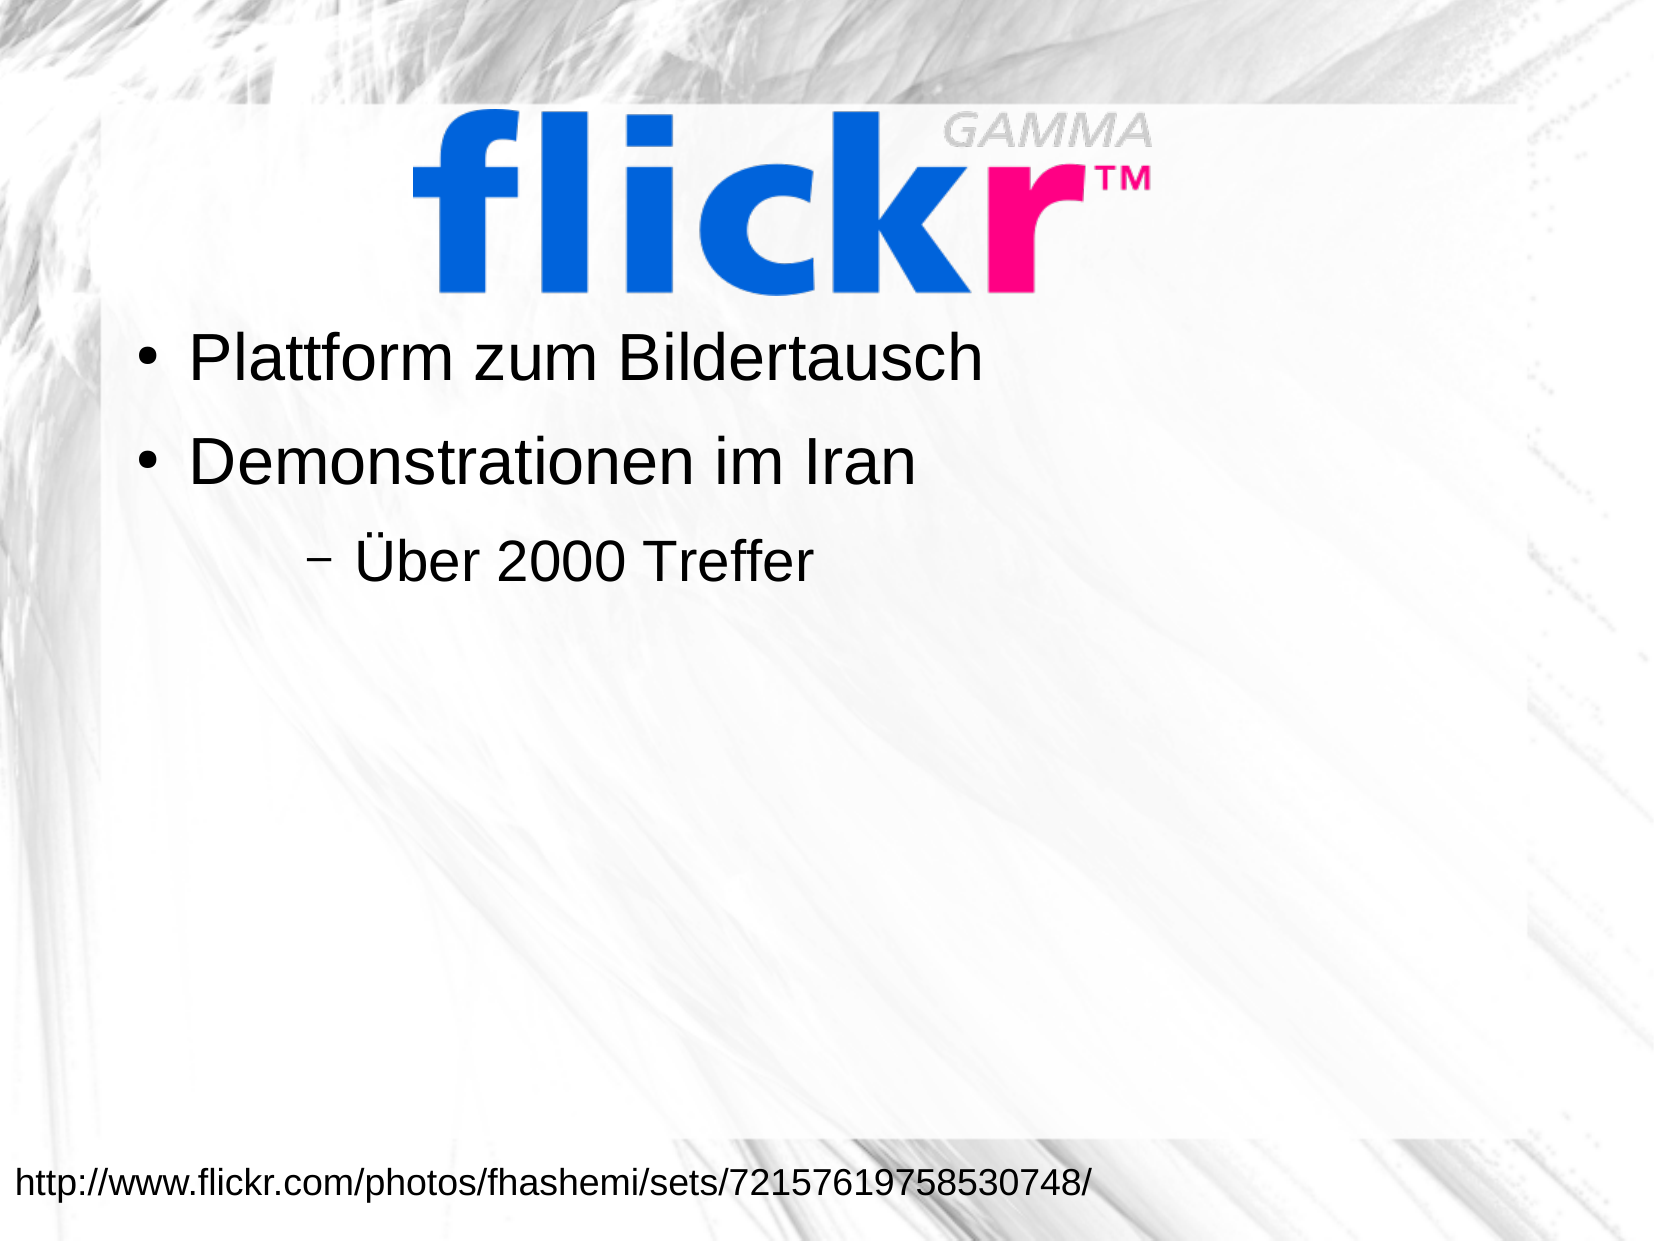

# Flickr
Plattform zum Bildertausch
Demonstrationen im Iran
Über 2000 Treffer
http://www.flickr.com/photos/fhashemi/sets/72157619758530748/